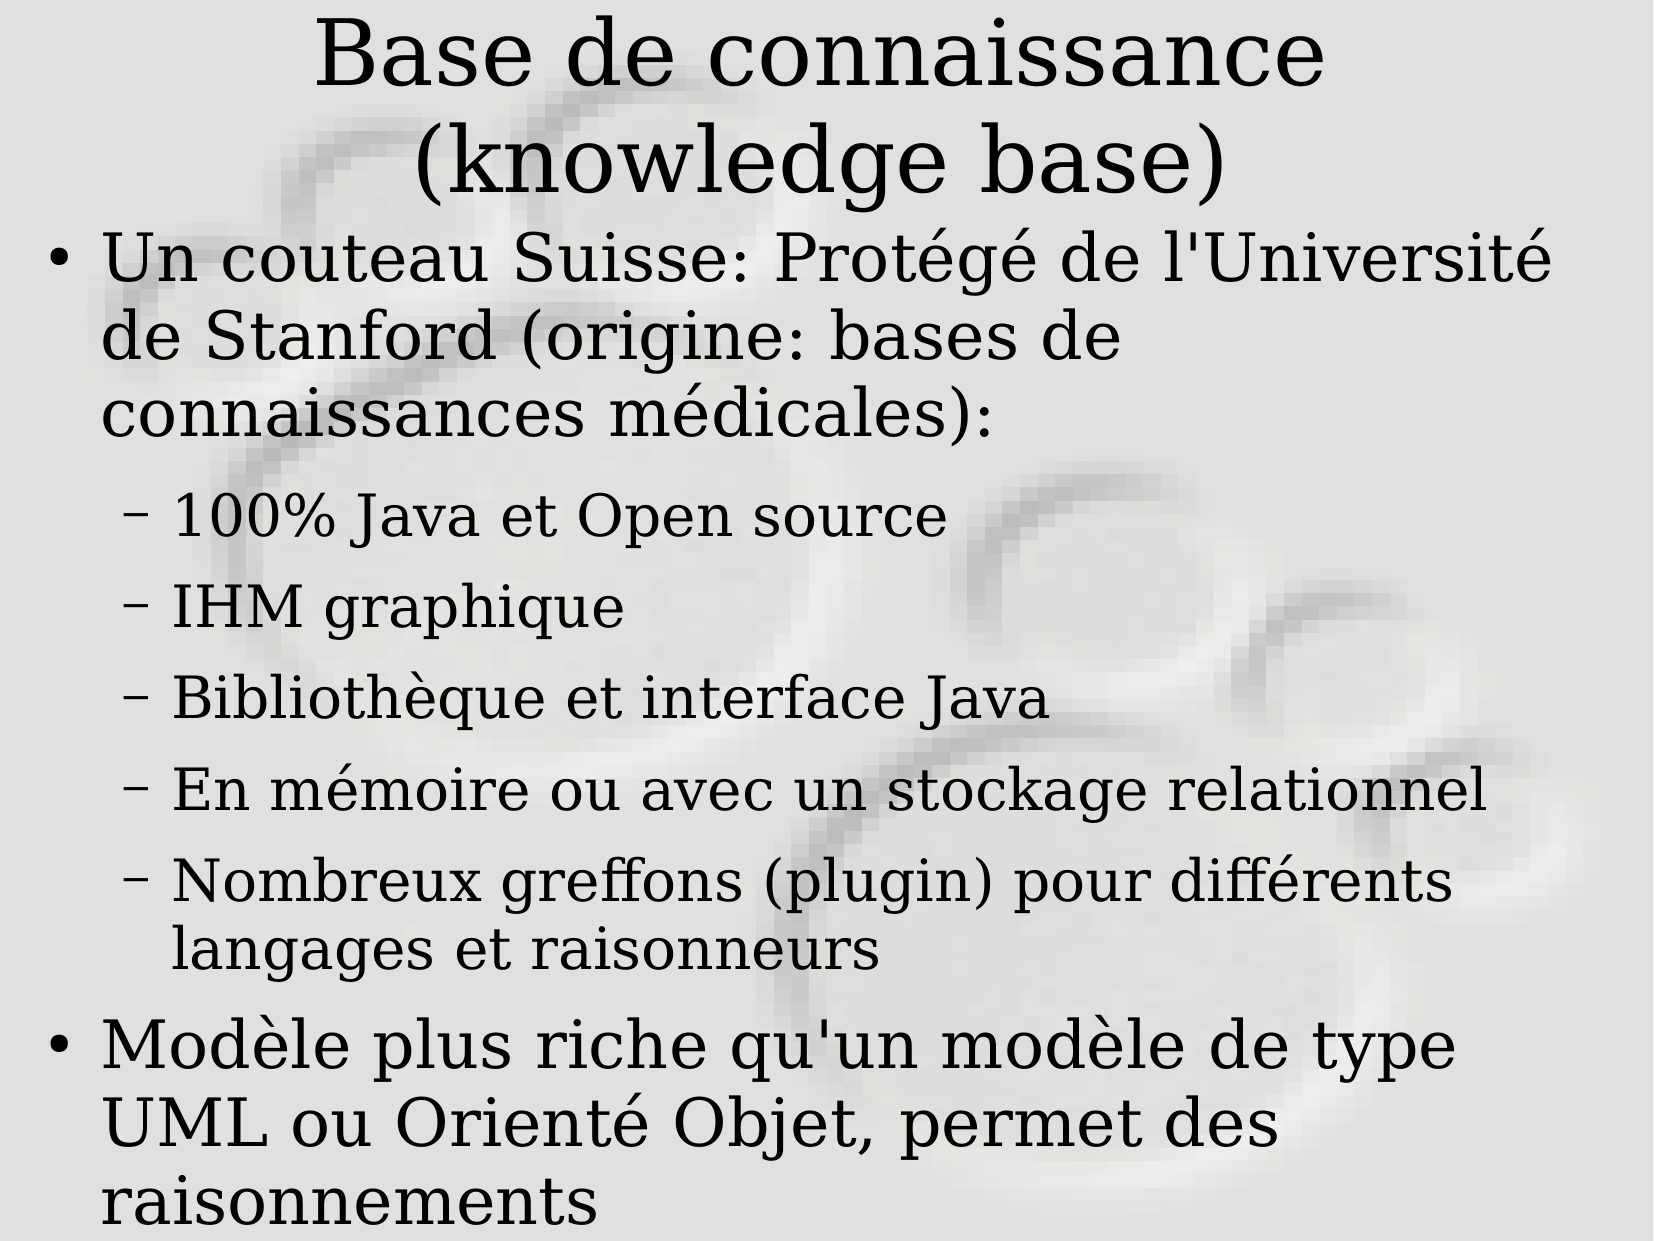

# Base de connaissance (knowledge base)
Un couteau Suisse: Protégé de l'Université de Stanford (origine: bases de connaissances médicales):
100% Java et Open source
IHM graphique
Bibliothèque et interface Java
En mémoire ou avec un stockage relationnel
Nombreux greffons (plugin) pour différents langages et raisonneurs
Modèle plus riche qu'un modèle de type UML ou Orienté Objet, permet des raisonnements